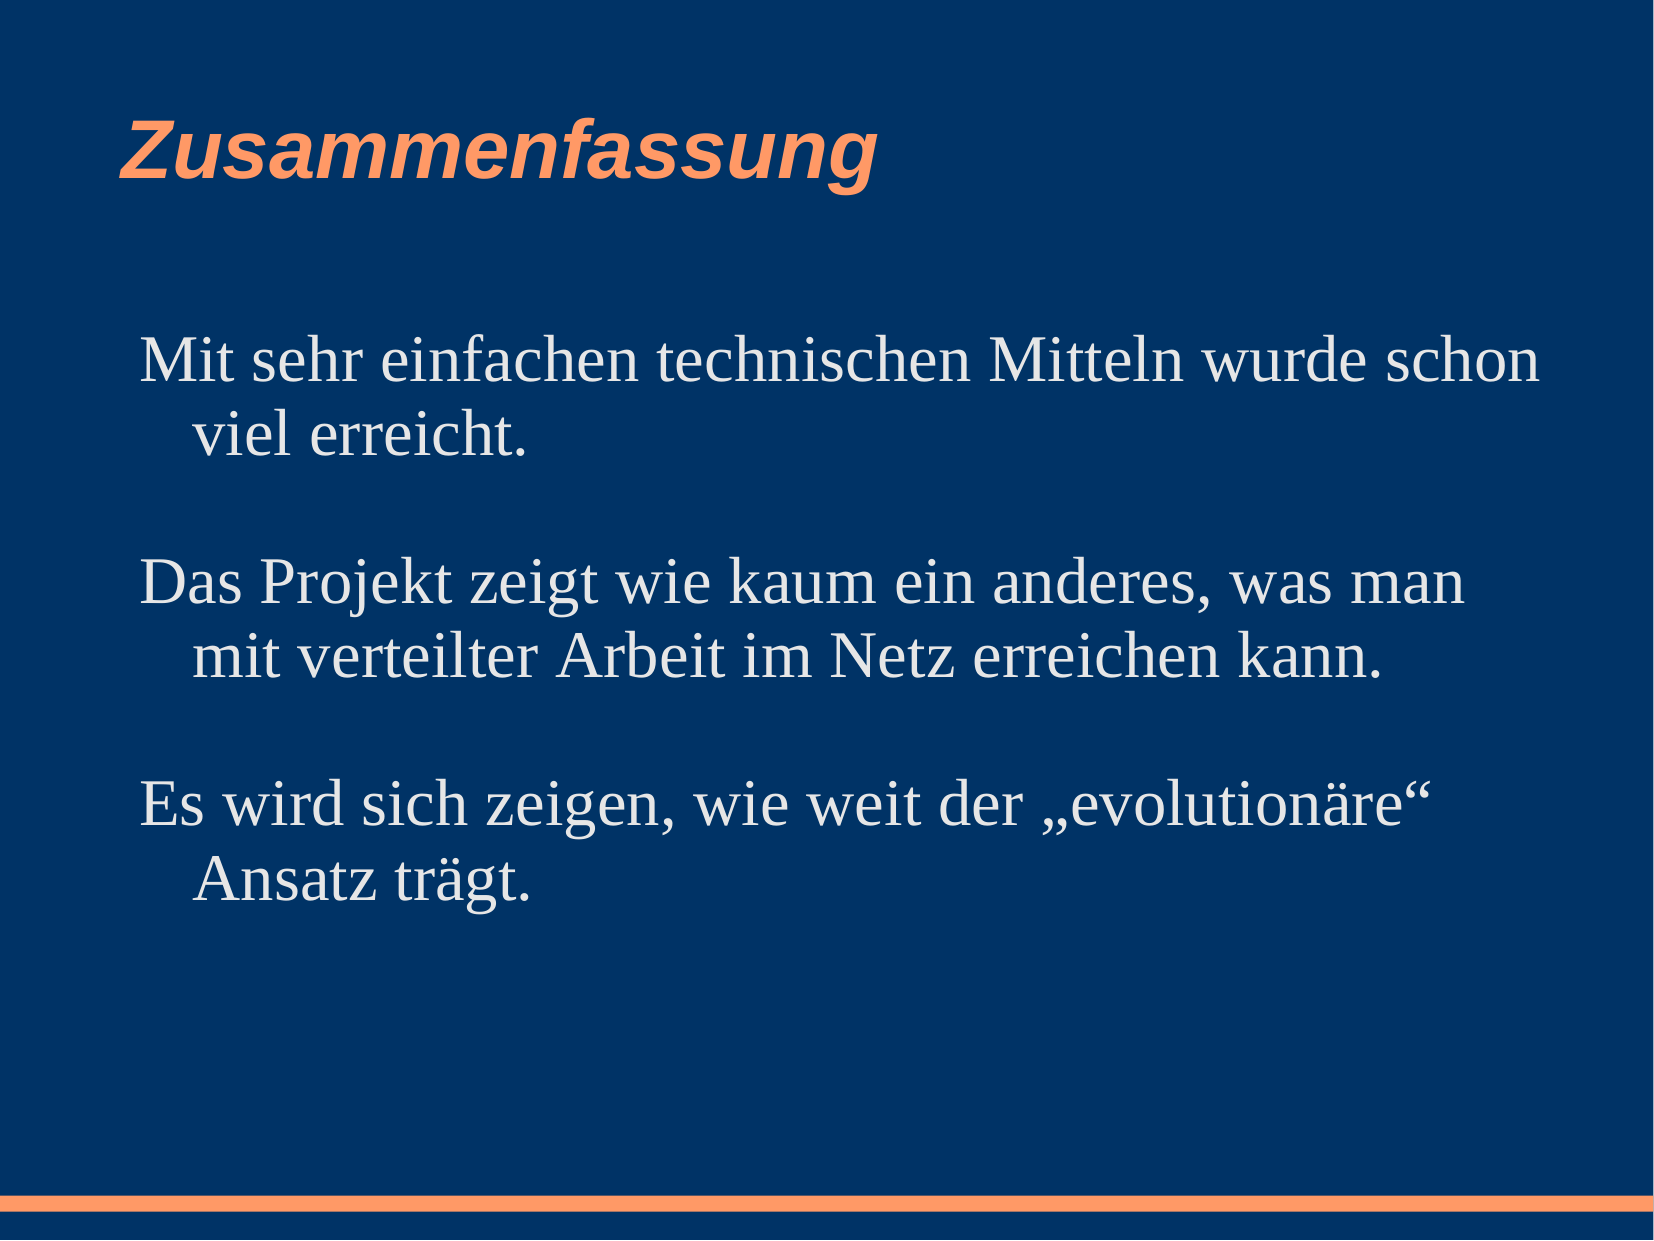

# Zusammenfassung
Mit sehr einfachen technischen Mitteln wurde schon viel erreicht.
Das Projekt zeigt wie kaum ein anderes, was man mit verteilter Arbeit im Netz erreichen kann.
Es wird sich zeigen, wie weit der „evolutionäre“ Ansatz trägt.